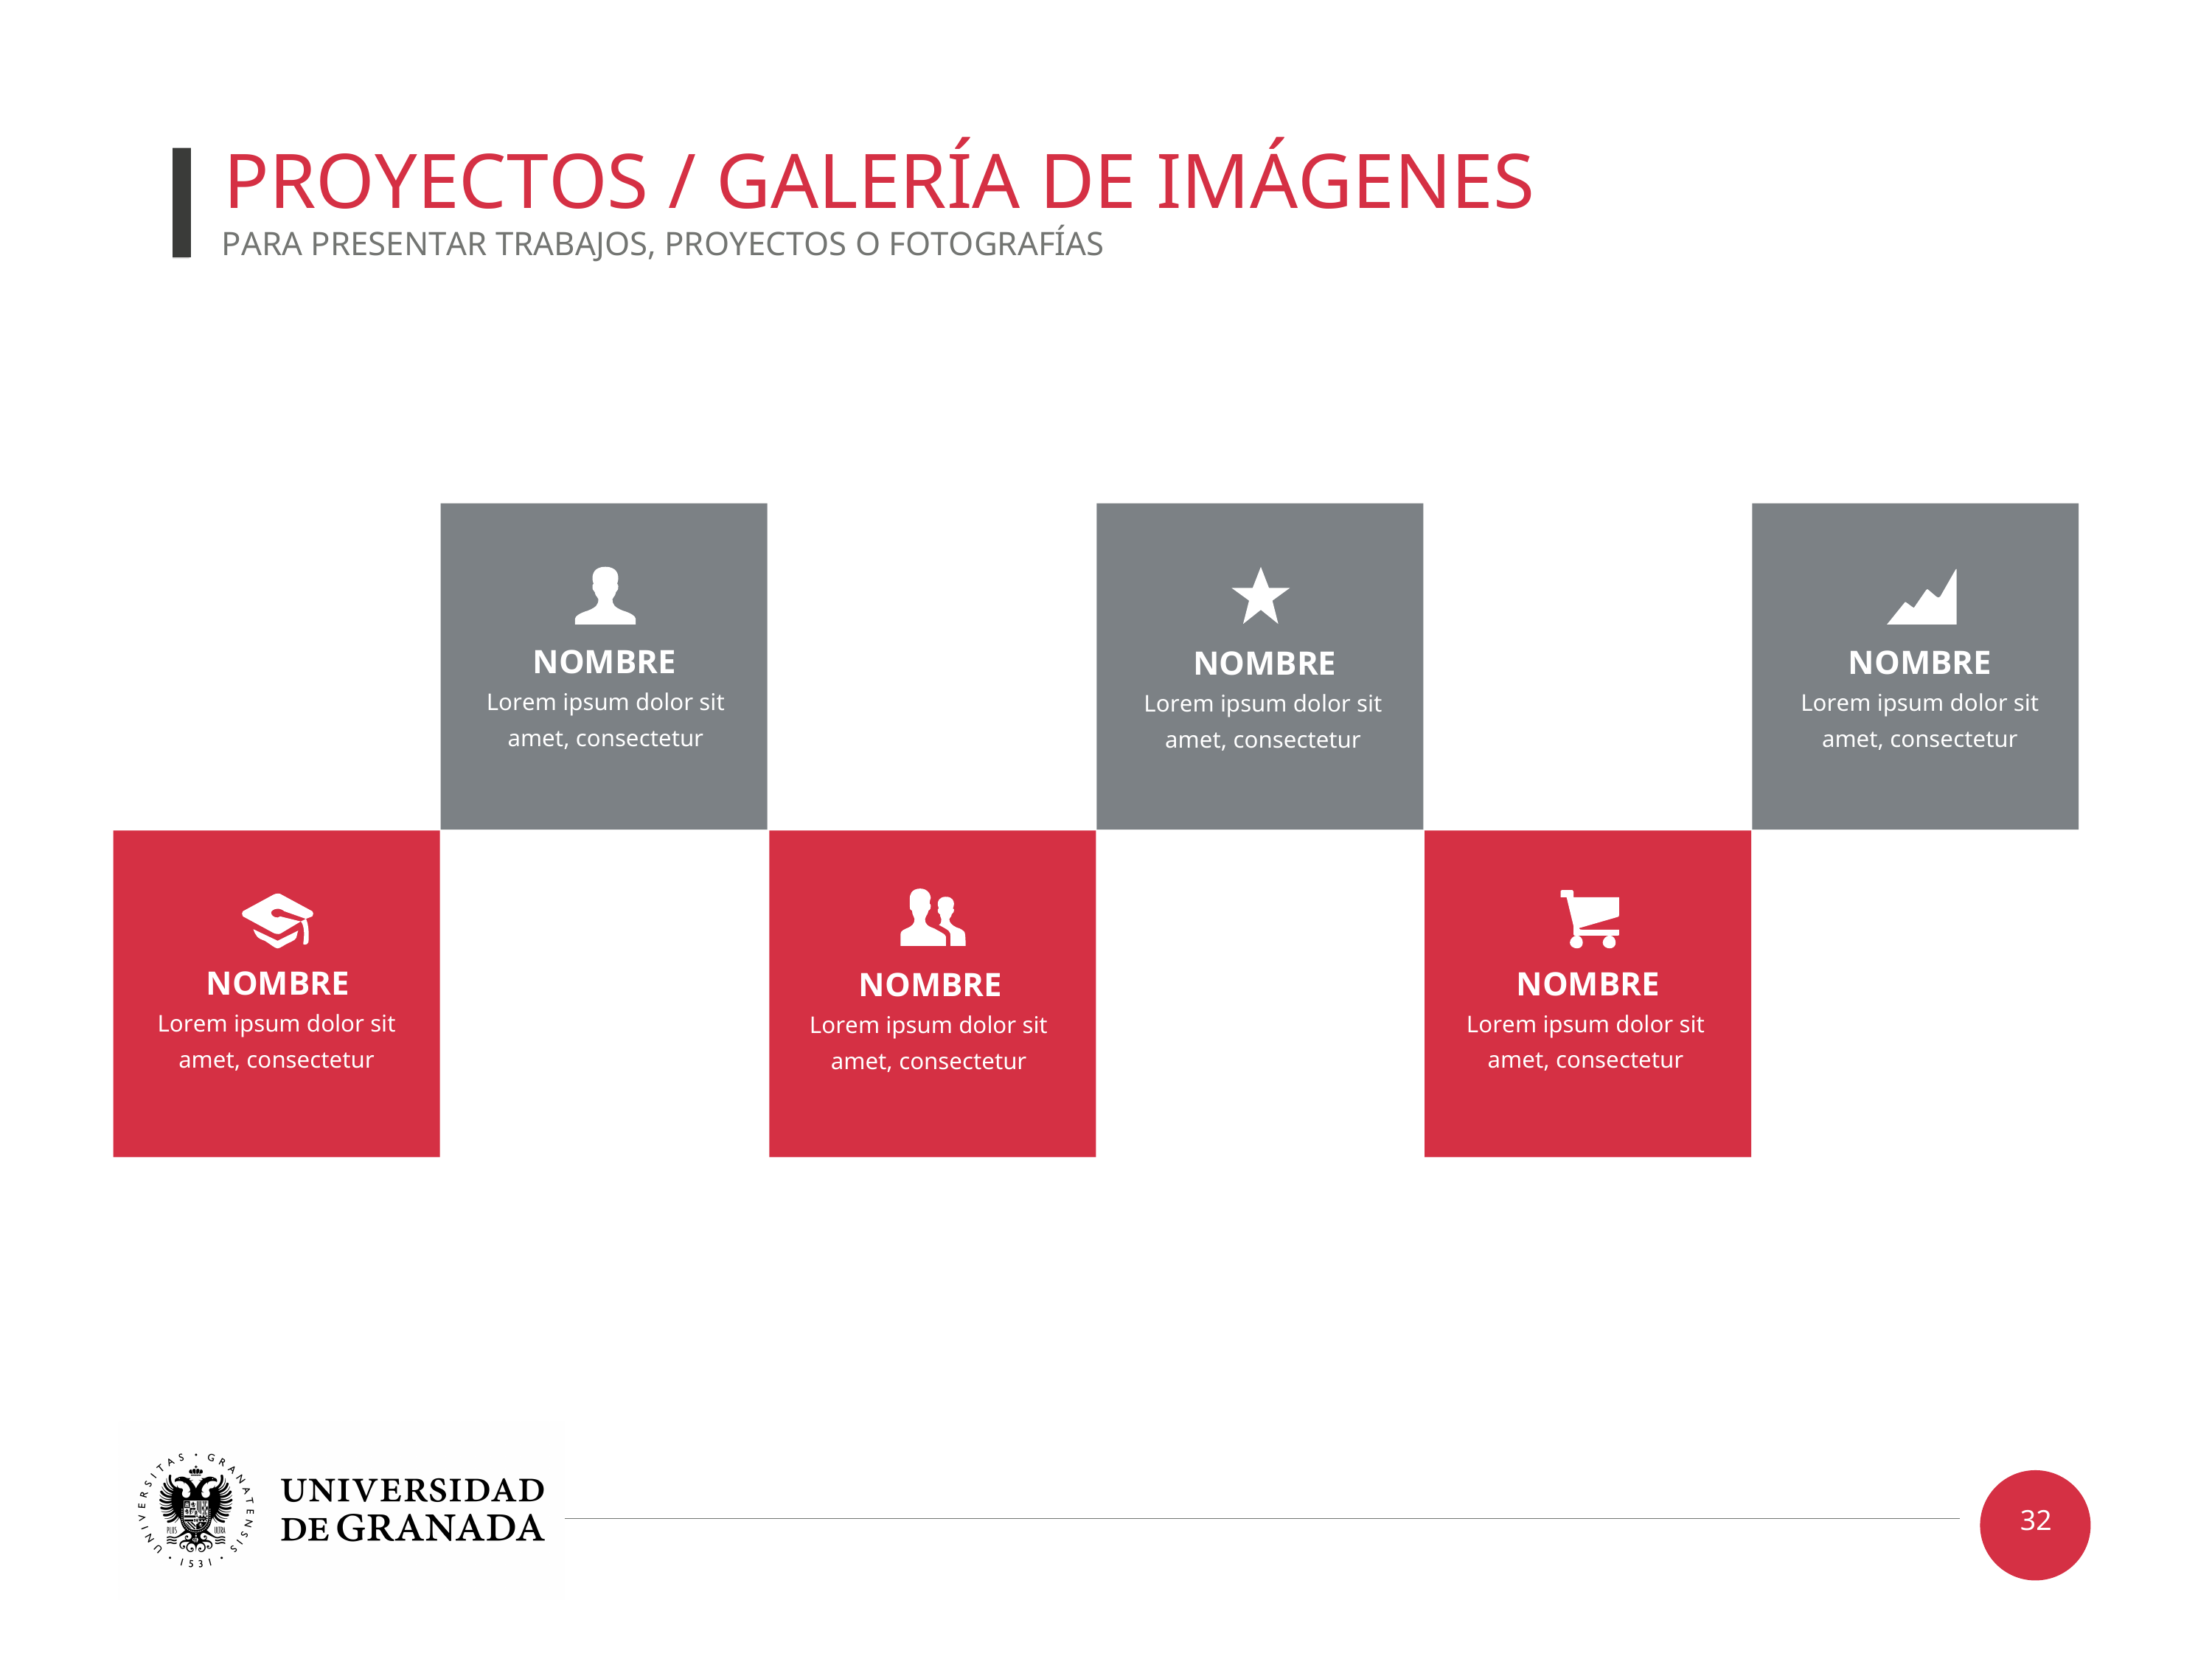

PROYECTOS / GALERÍA DE IMÁGENES
PARA PRESENTAR TRABAJOS, PROYECTOS O FOTOGRAFÍAS
#
NOMBRE
NOMBRE
NOMBRE
Lorem ipsum dolor sit amet, consectetur
Lorem ipsum dolor sit amet, consectetur
Lorem ipsum dolor sit amet, consectetur
NOMBRE
NOMBRE
NOMBRE
Lorem ipsum dolor sit amet, consectetur
Lorem ipsum dolor sit amet, consectetur
Lorem ipsum dolor sit amet, consectetur